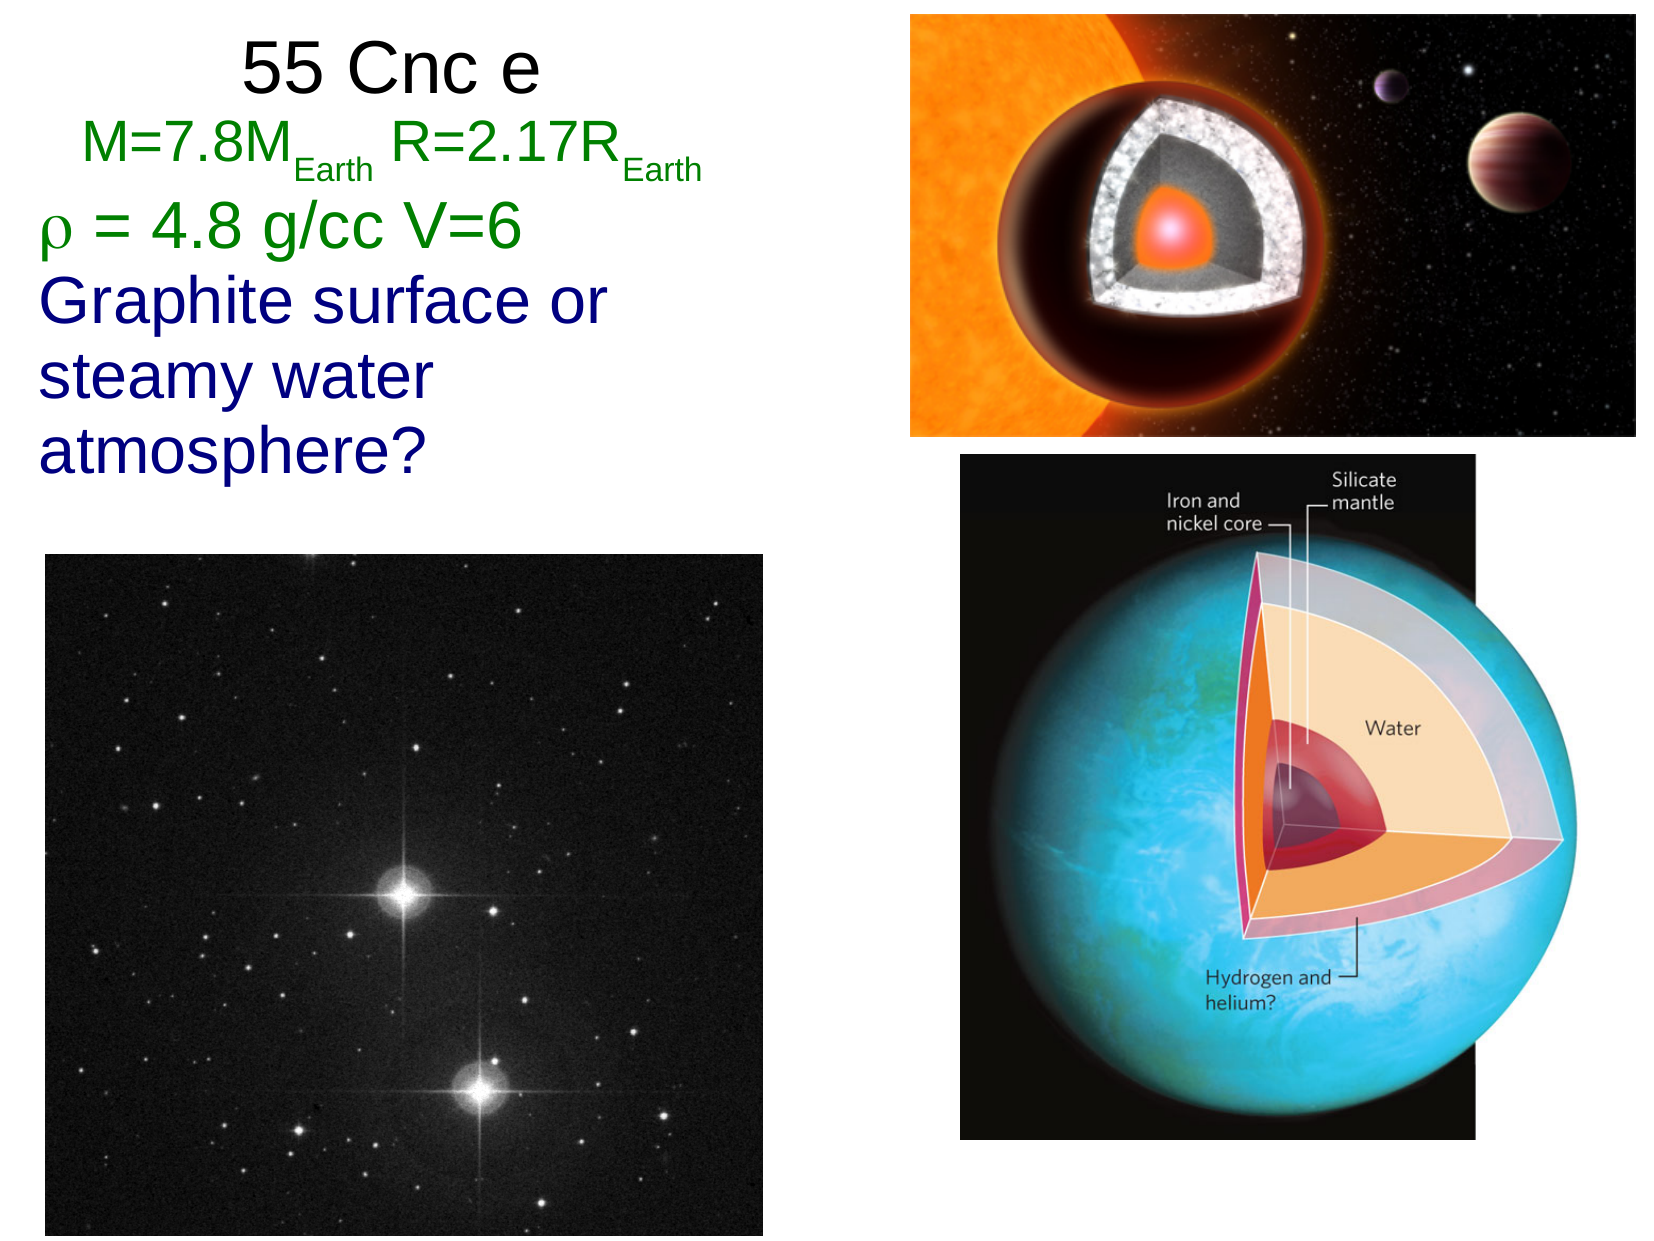

55 Cnc e
M=7.8MEarth R=2.17REarth
r = 4.8 g/cc V=6
Graphite surface or steamy water atmosphere?